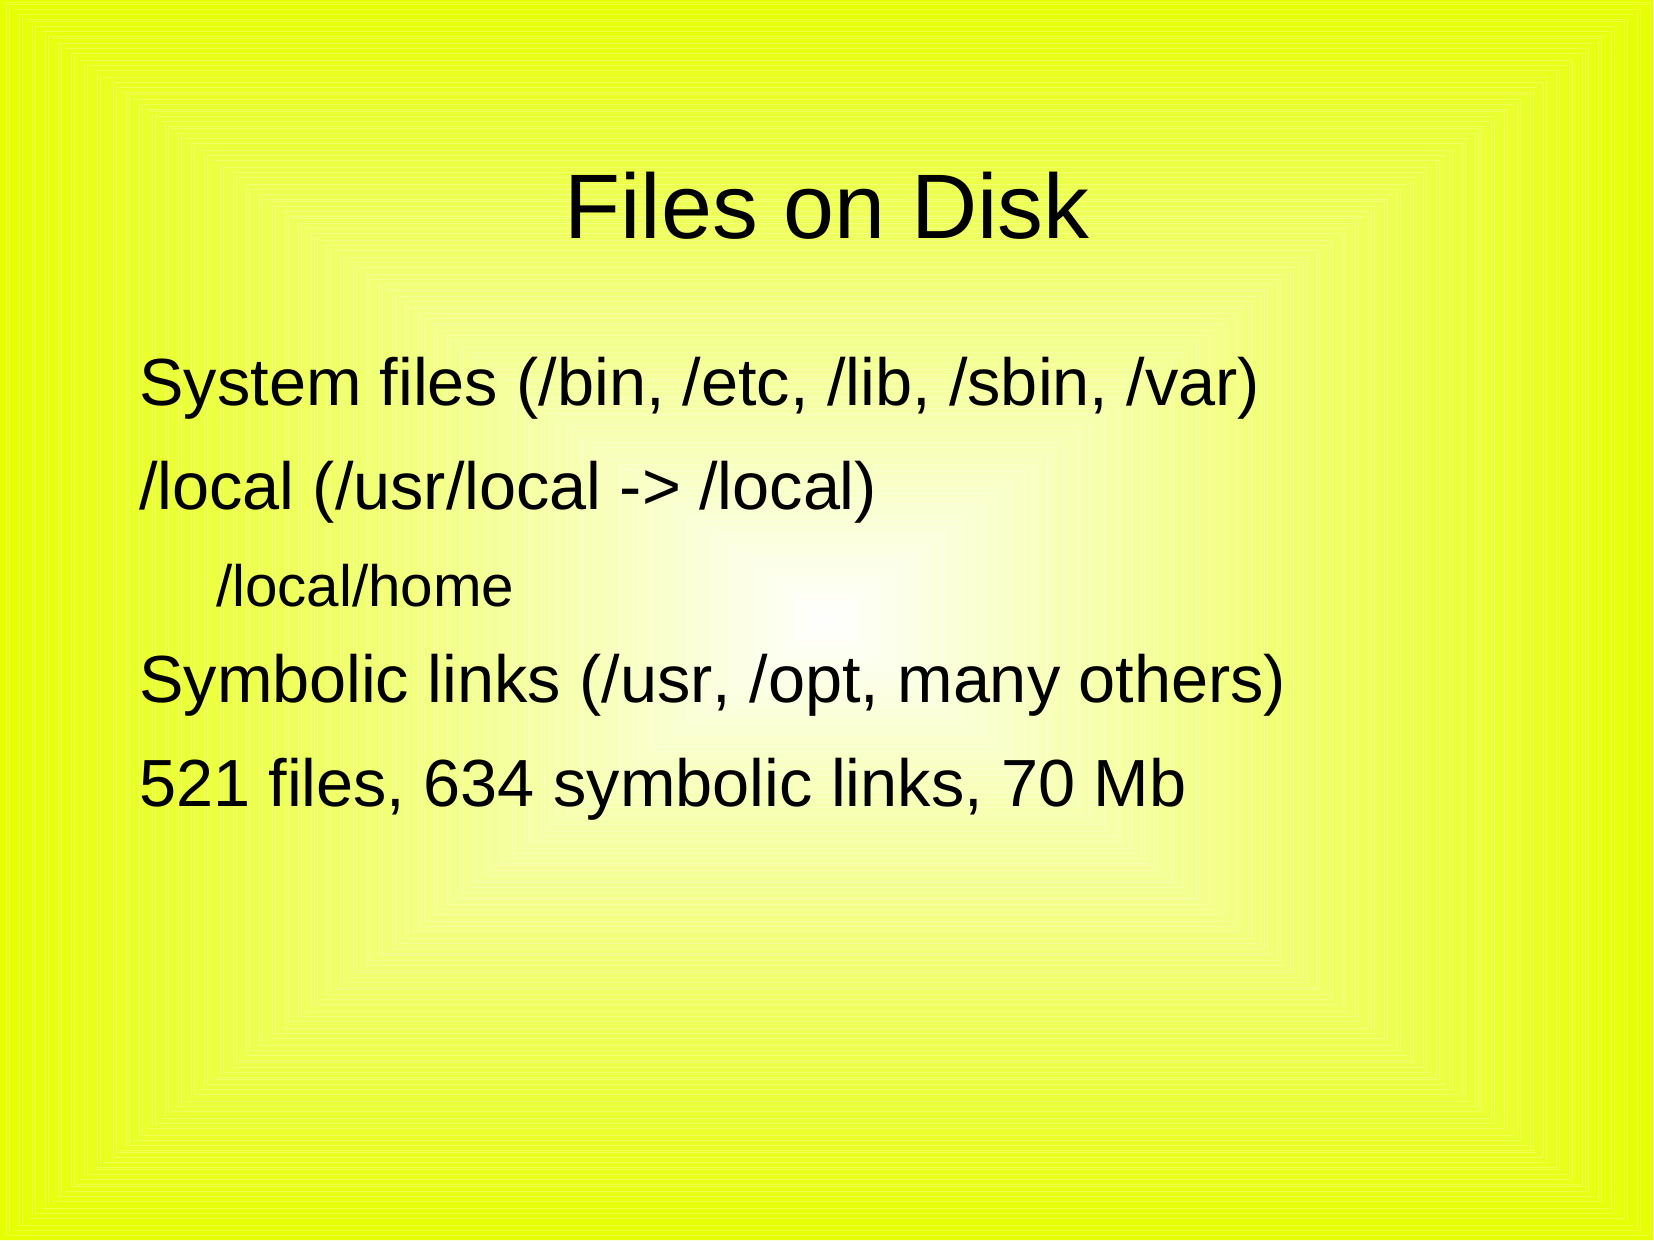

# Files on Disk
System files (/bin, /etc, /lib, /sbin, /var)
/local (/usr/local -> /local)
/local/home
Symbolic links (/usr, /opt, many others)
521 files, 634 symbolic links, 70 Mb